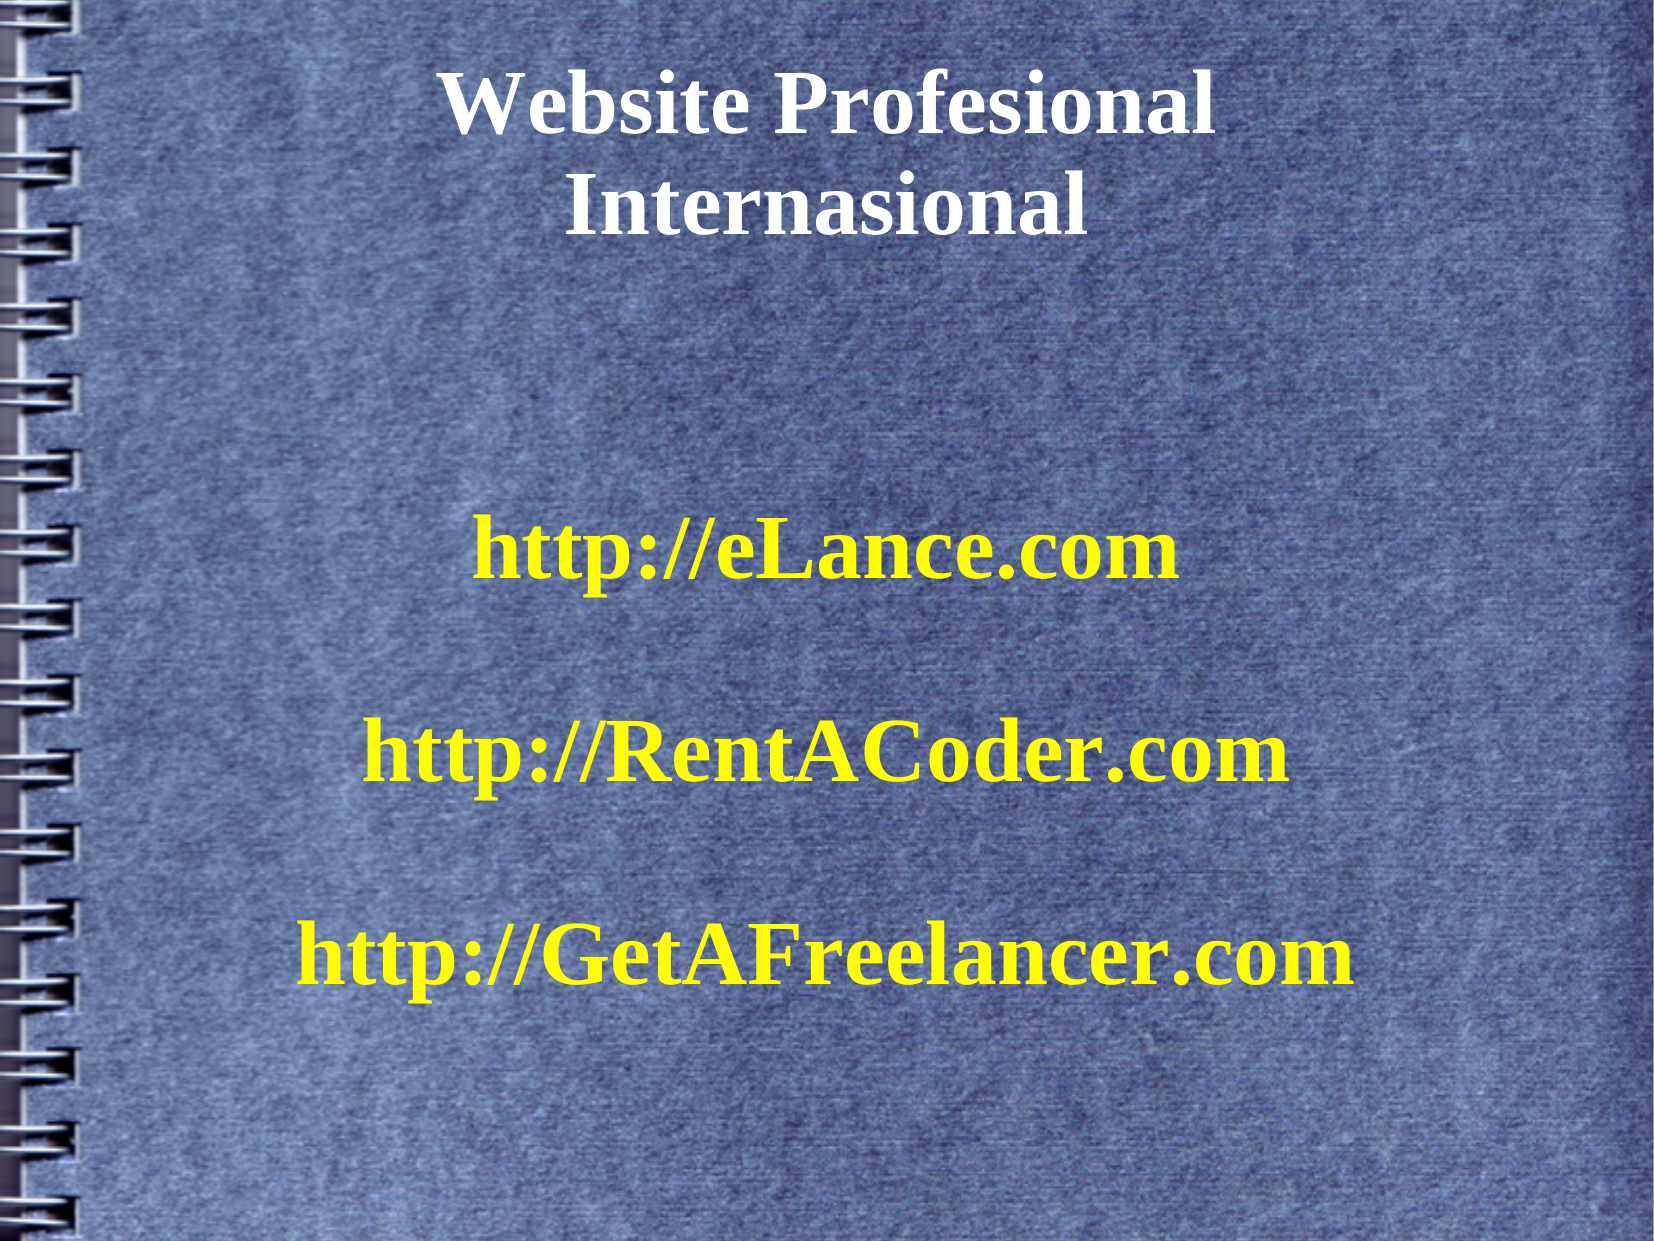

# Website Profesional Internasional
http://eLance.com
http://RentACoder.com
http://GetAFreelancer.com